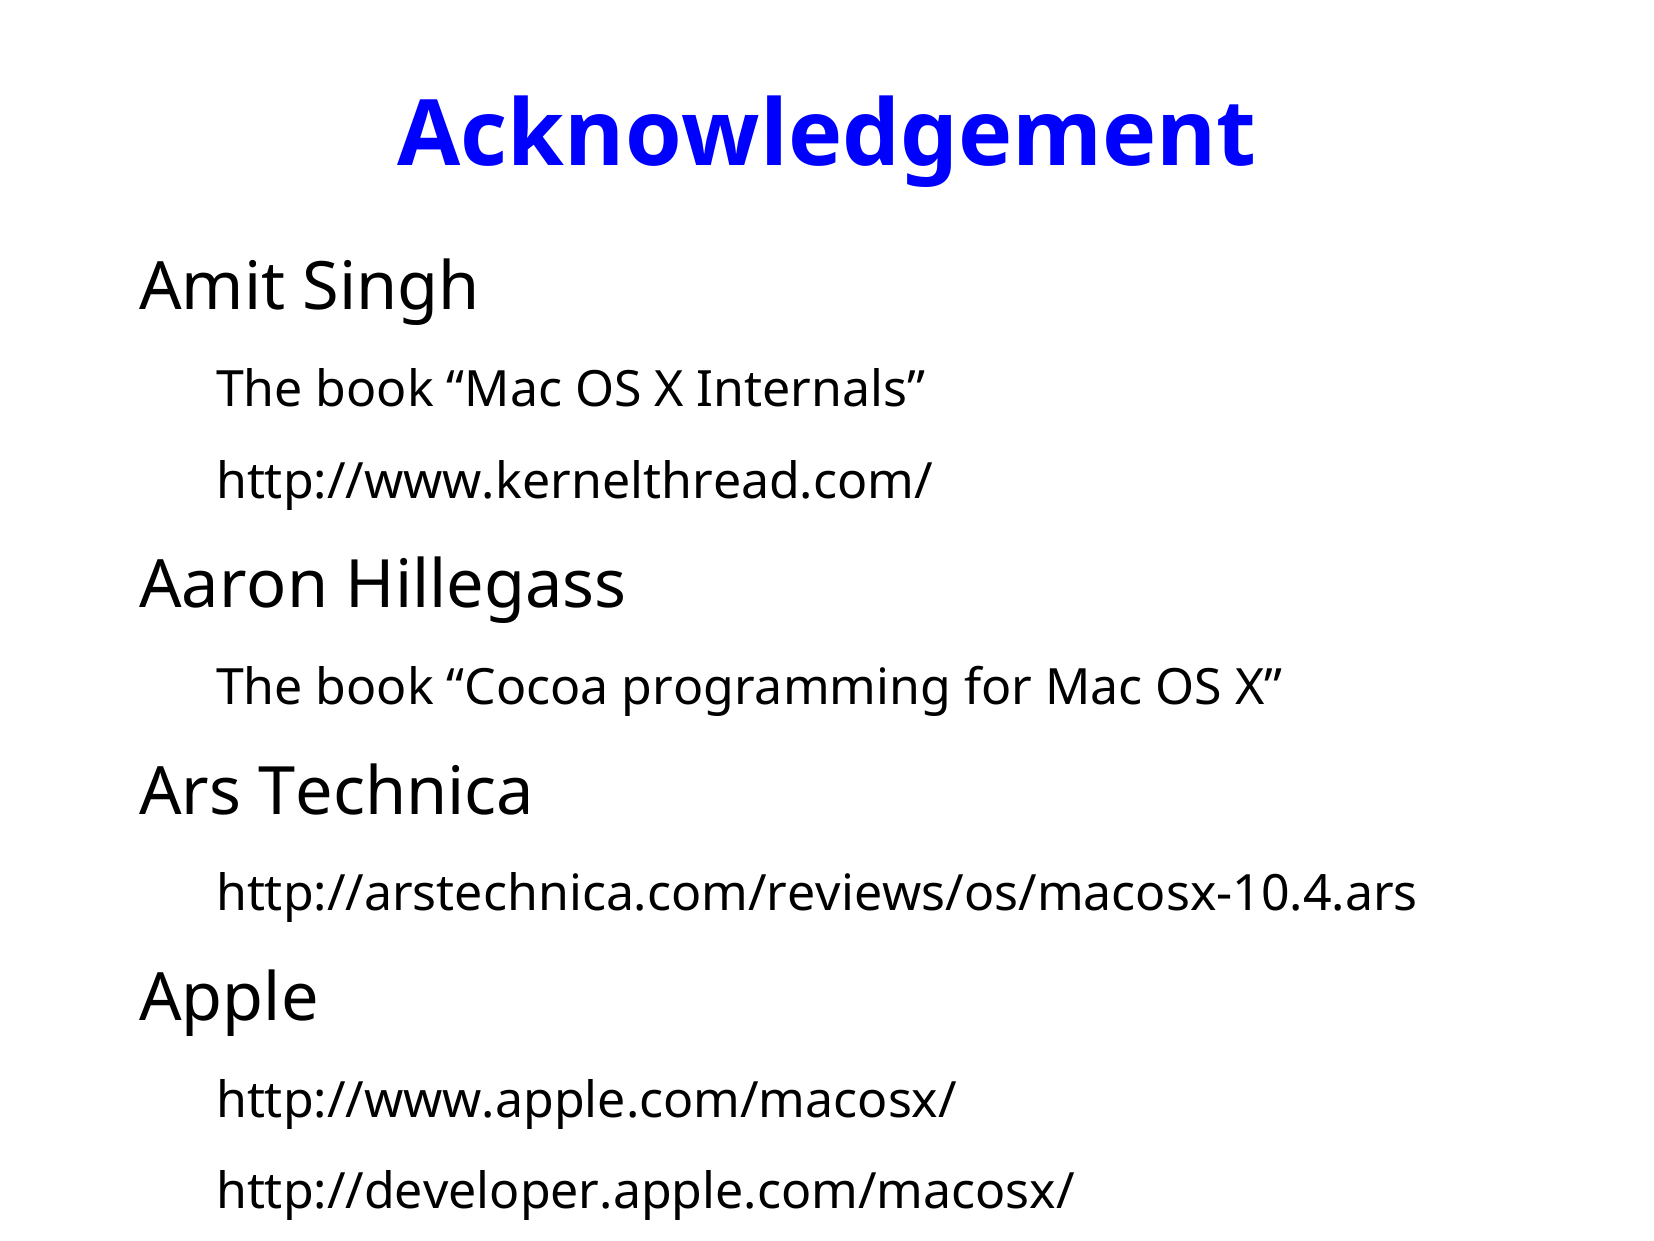

# Acknowledgement
Amit Singh
The book “Mac OS X Internals”
http://www.kernelthread.com/
Aaron Hillegass
The book “Cocoa programming for Mac OS X”
Ars Technica
http://arstechnica.com/reviews/os/macosx-10.4.ars
Apple
http://www.apple.com/macosx/
http://developer.apple.com/macosx/